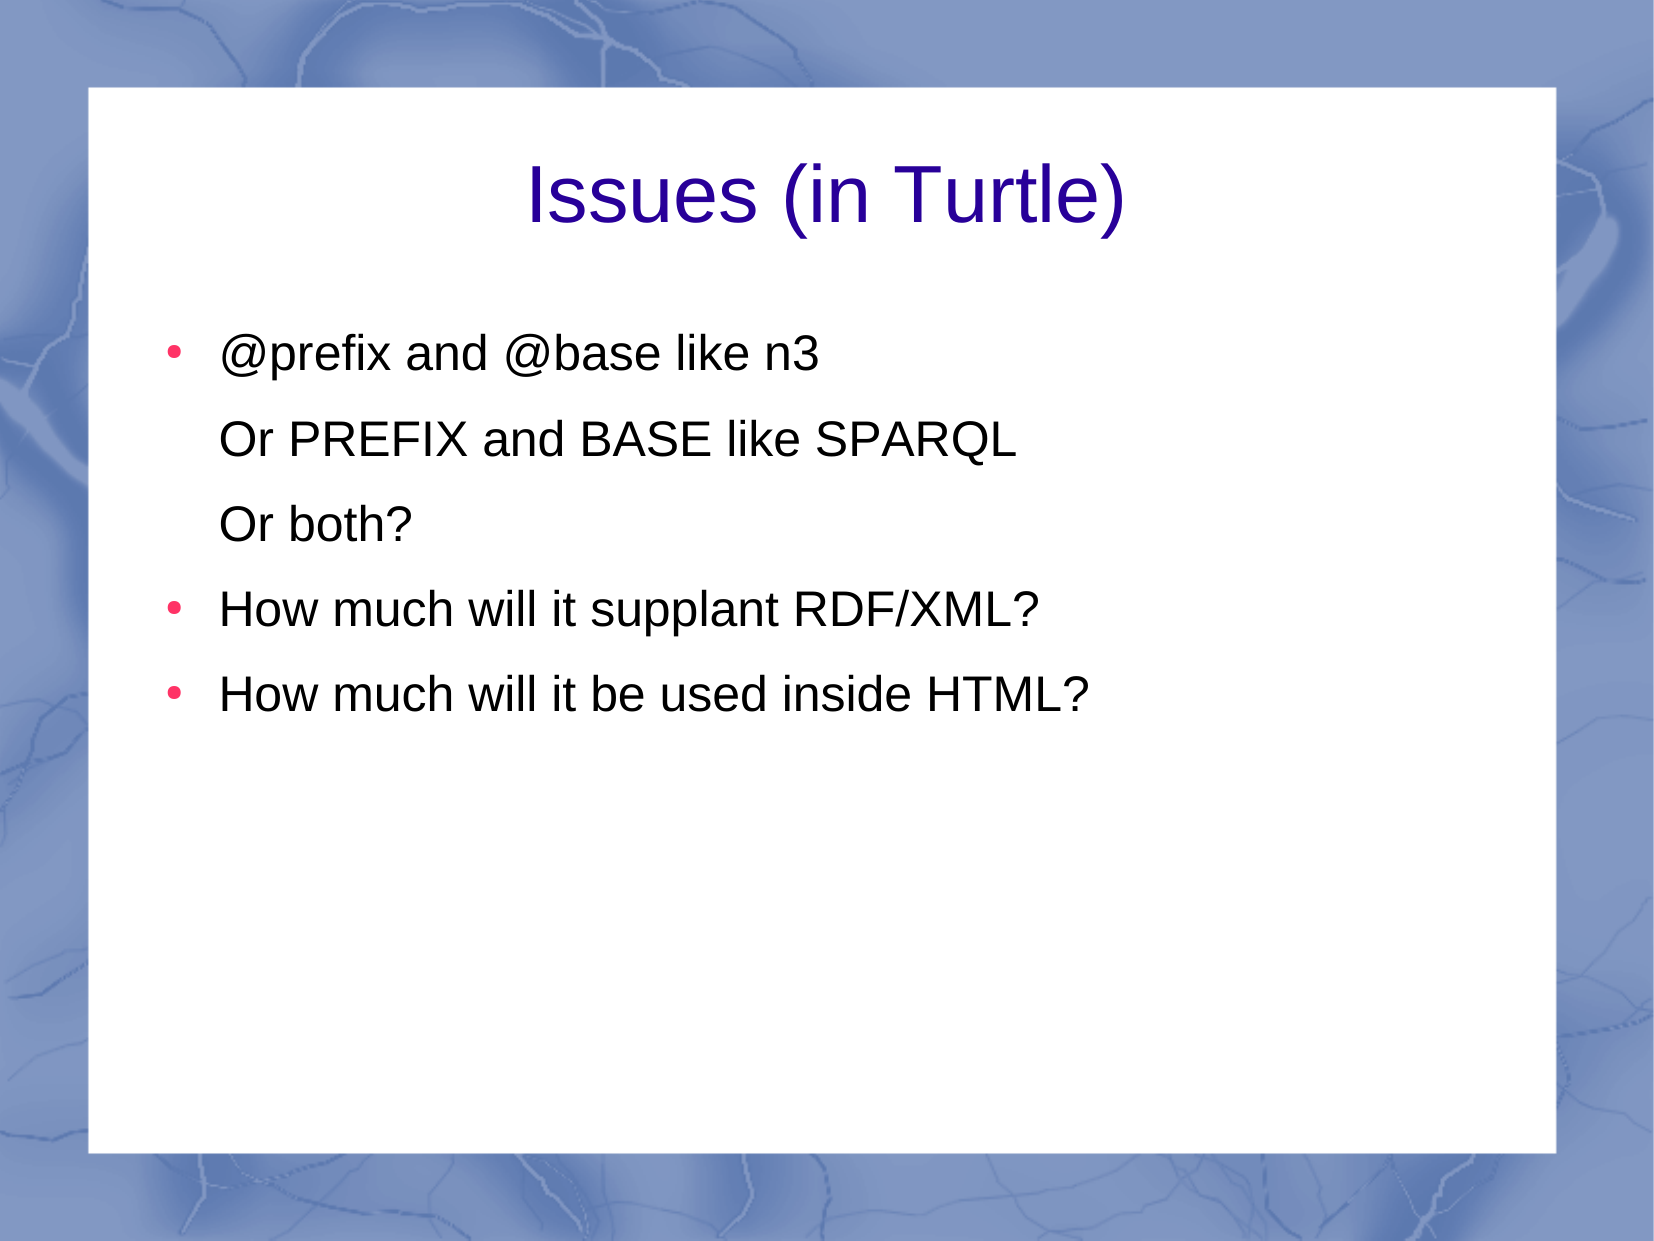

# Issues (in Turtle)
@prefix and @base like n3
Or PREFIX and BASE like SPARQL
Or both?
How much will it supplant RDF/XML?
How much will it be used inside HTML?